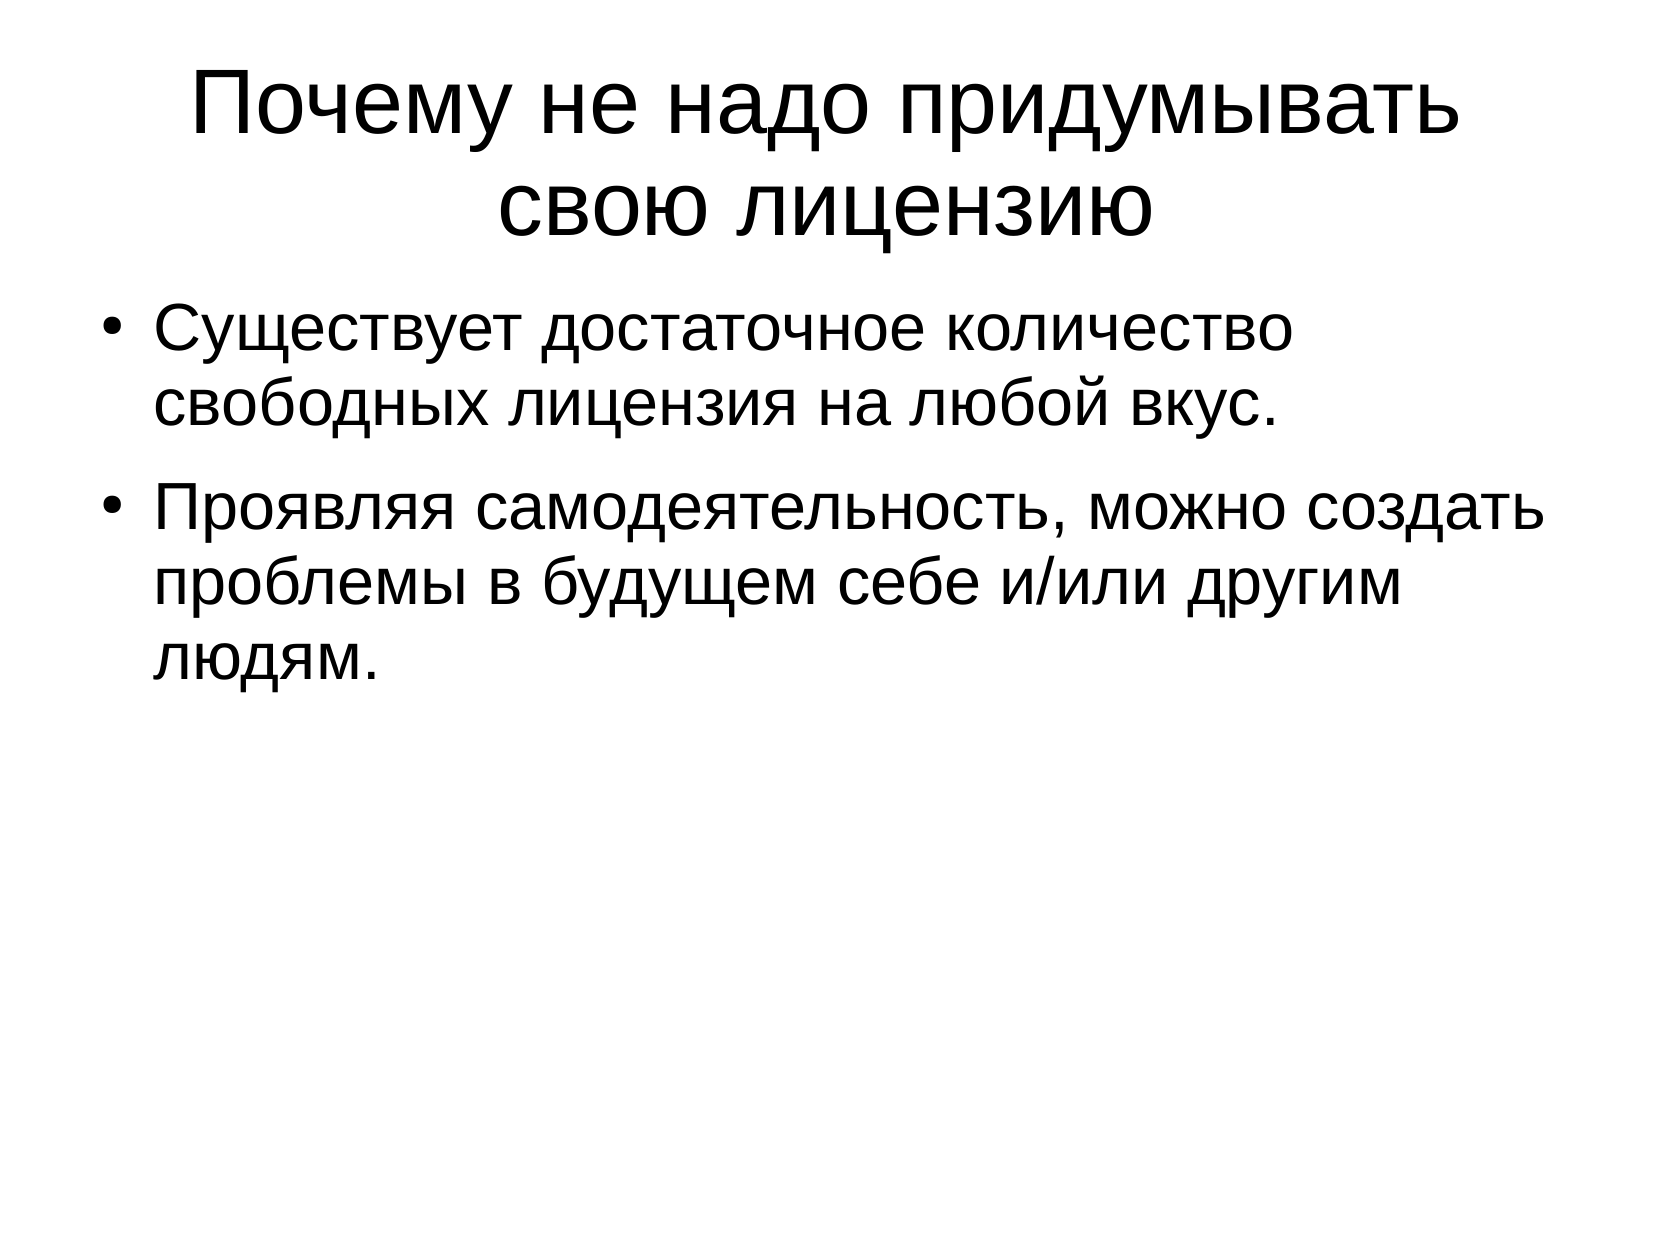

# Почему не надо придумывать свою лицензию
Существует достаточное количество свободных лицензия на любой вкус.
Проявляя самодеятельность, можно создать проблемы в будущем себе и/или другим людям.